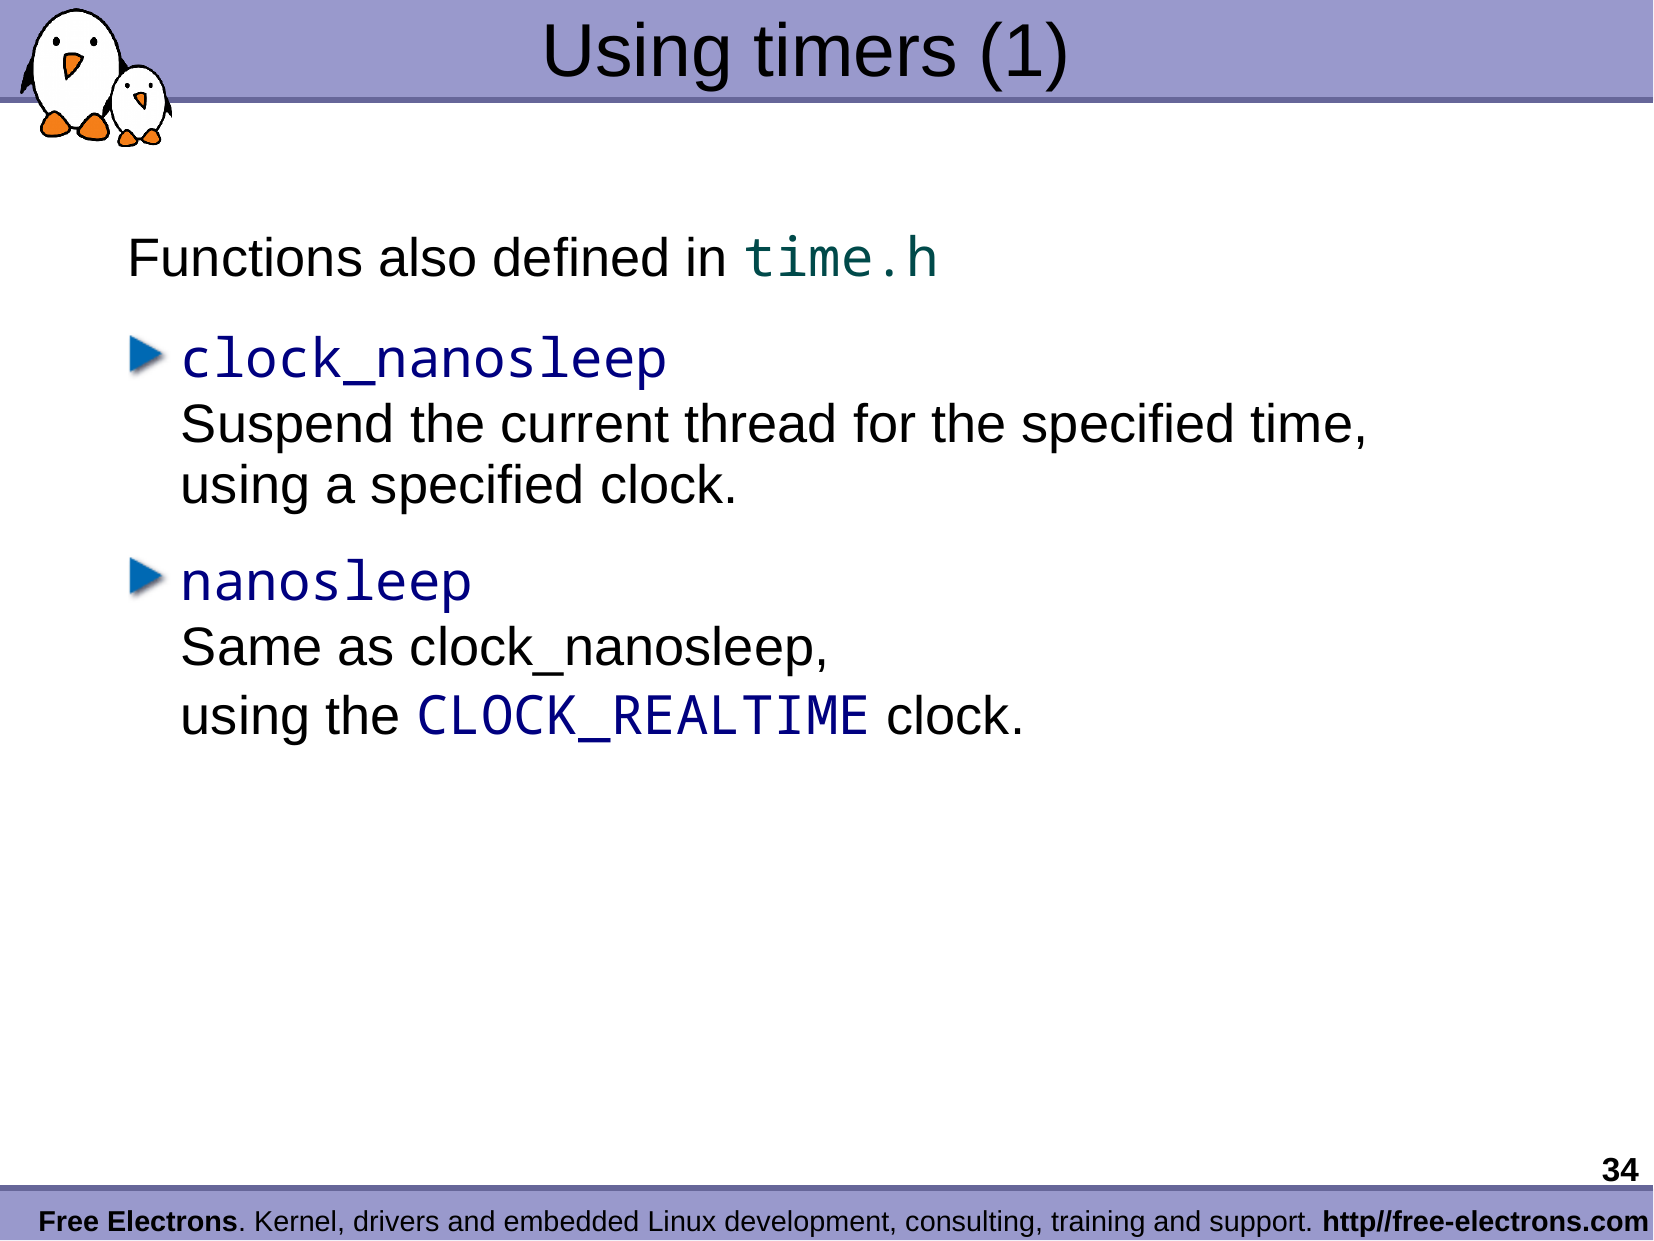

# Using timers (1)
Functions also defined in time.h
clock_nanosleep
Suspend the current thread for the specified time,
using a specified clock.
nanosleep
Same as clock_nanosleep,
using the CLOCK_REALTIME clock.